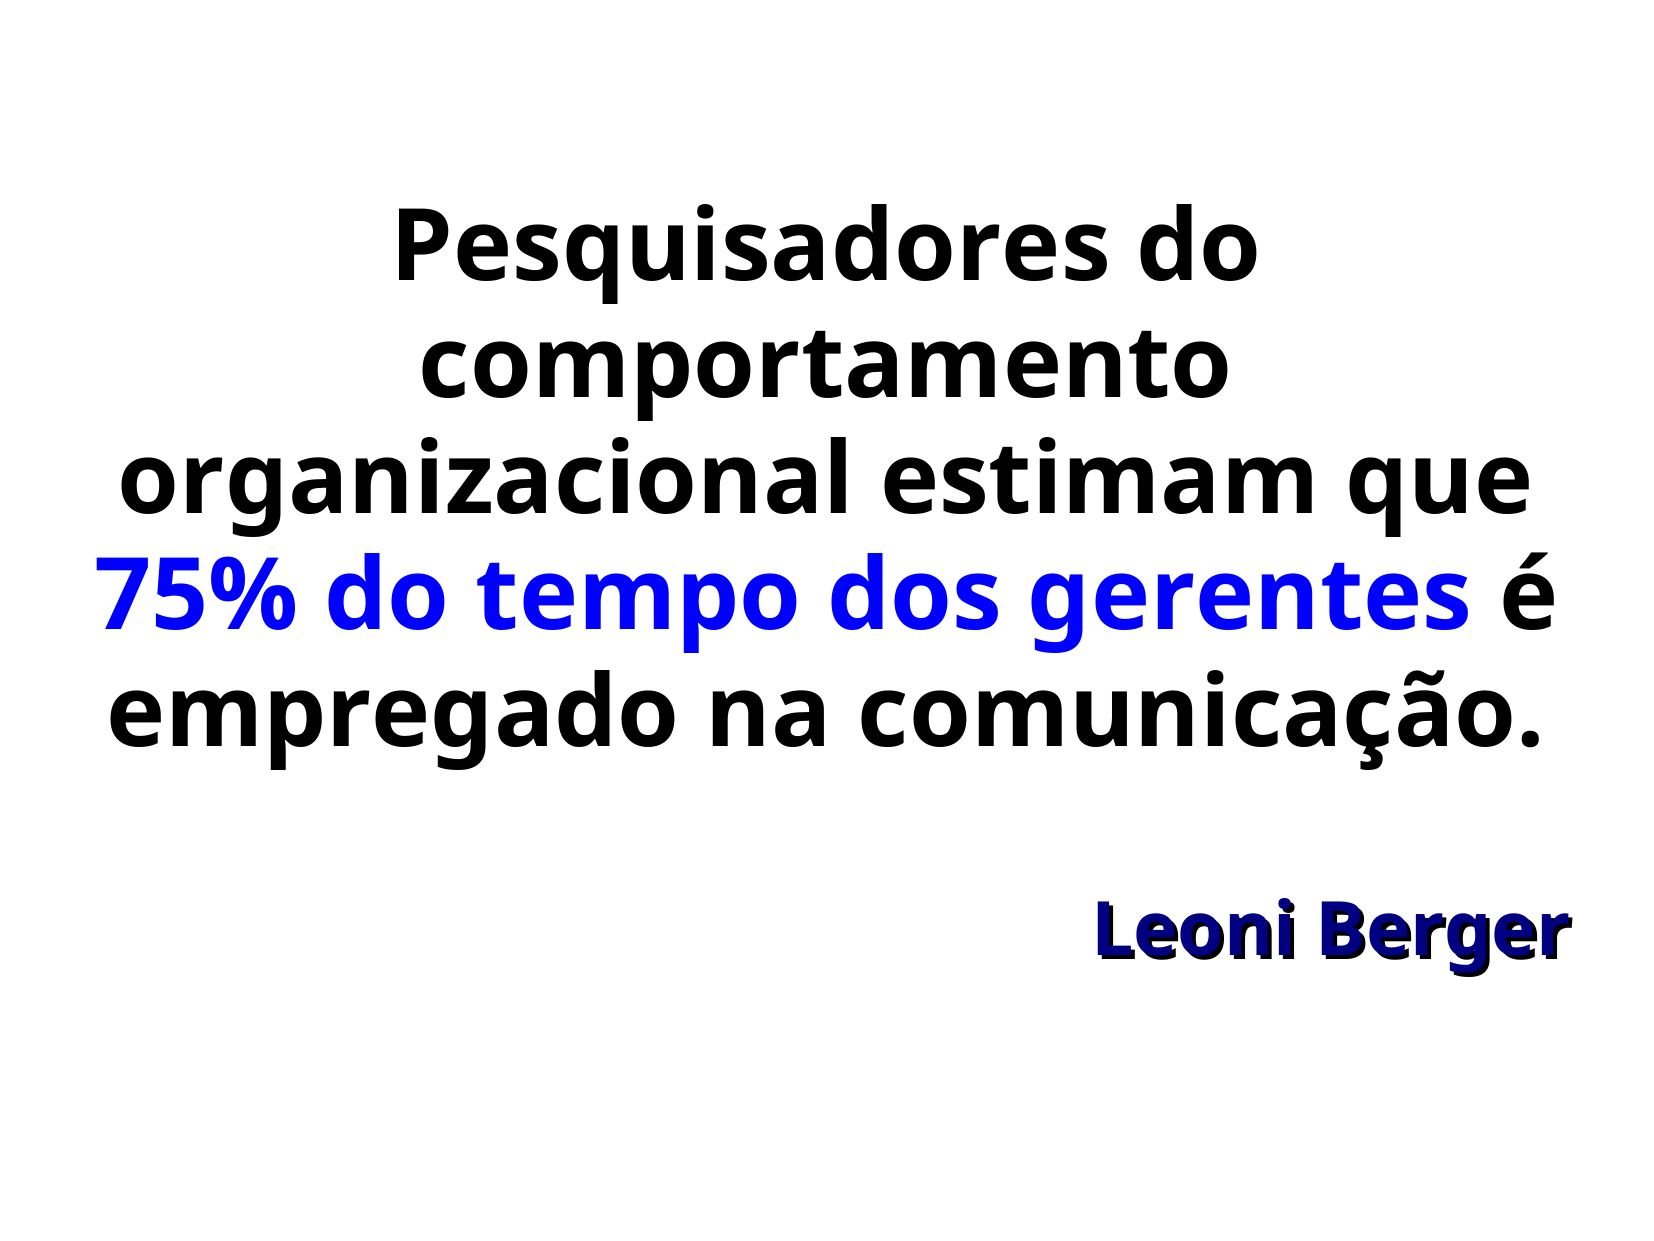

Pesquisadores do comportamento organizacional estimam que 75% do tempo dos gerentes é empregado na comunicação.
Leoni Berger